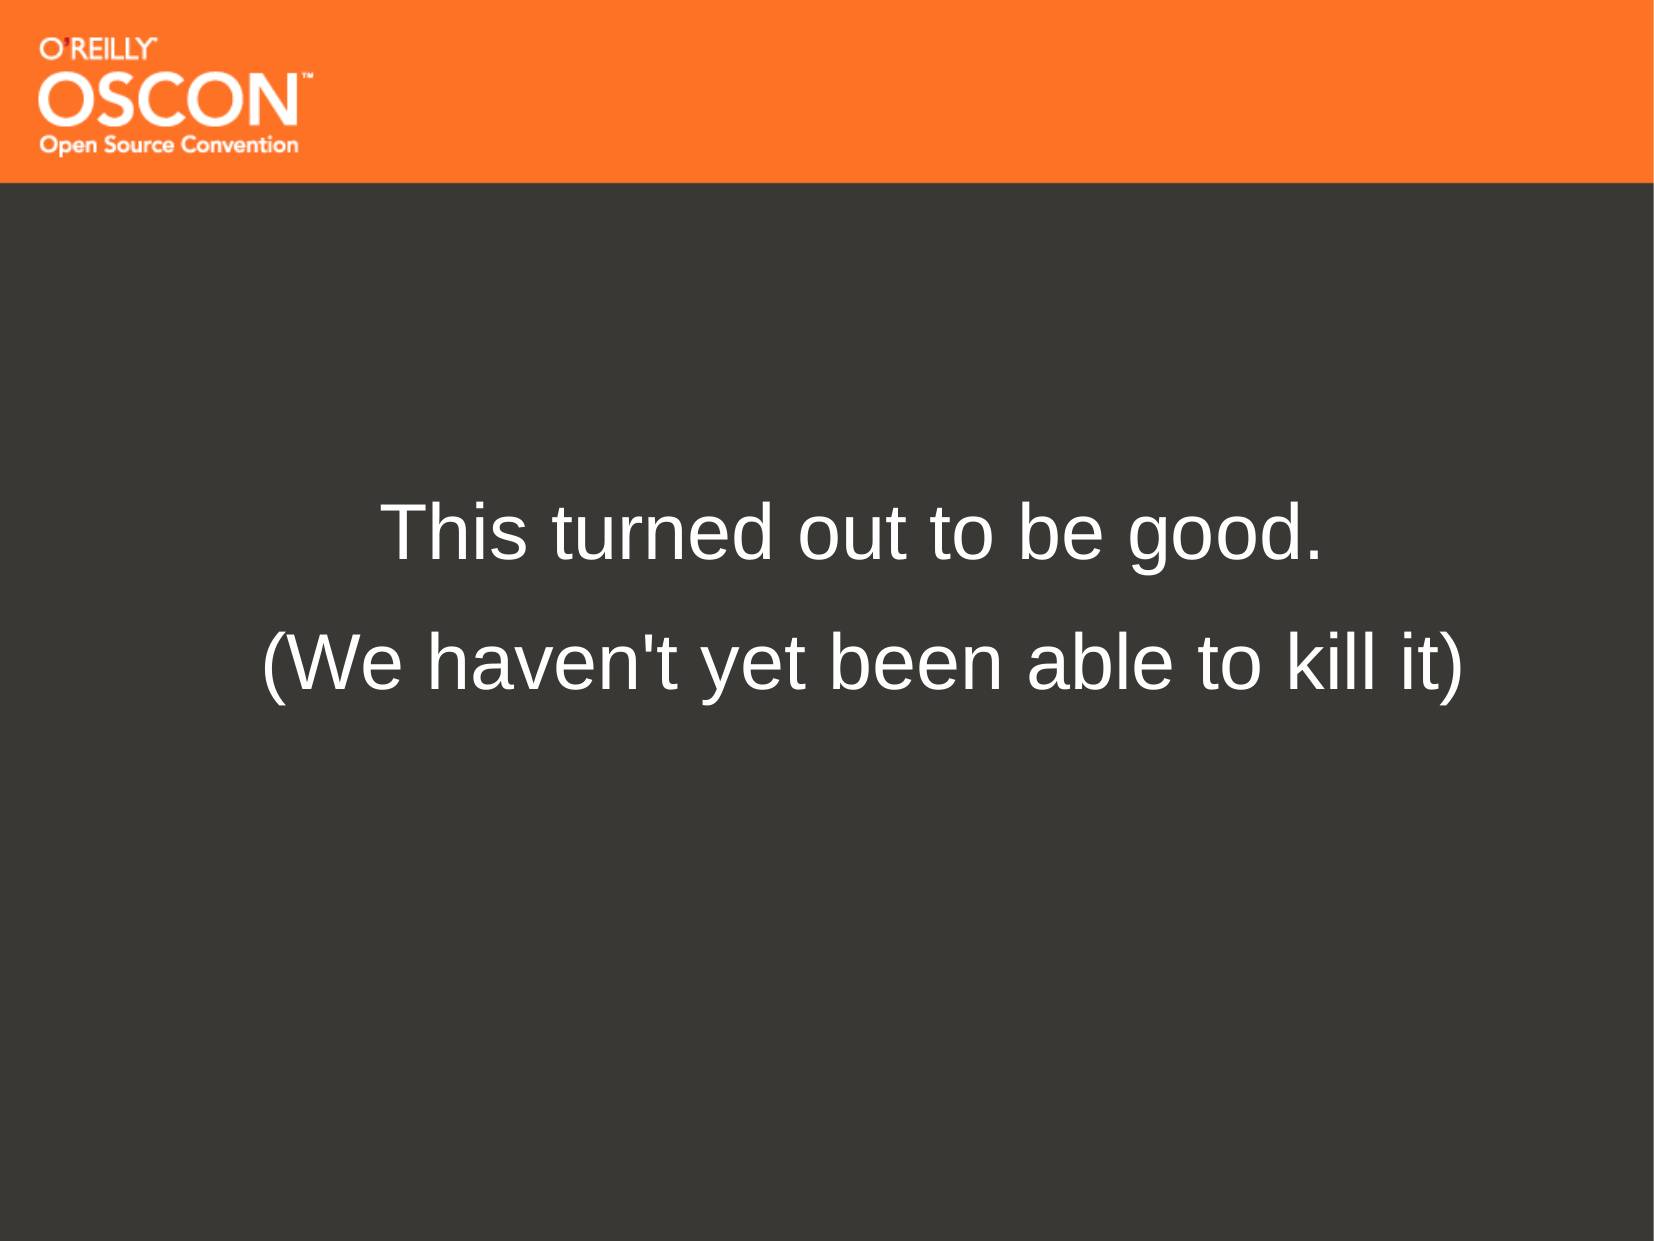

#
This turned out to be good.
(We haven't yet been able to kill it)